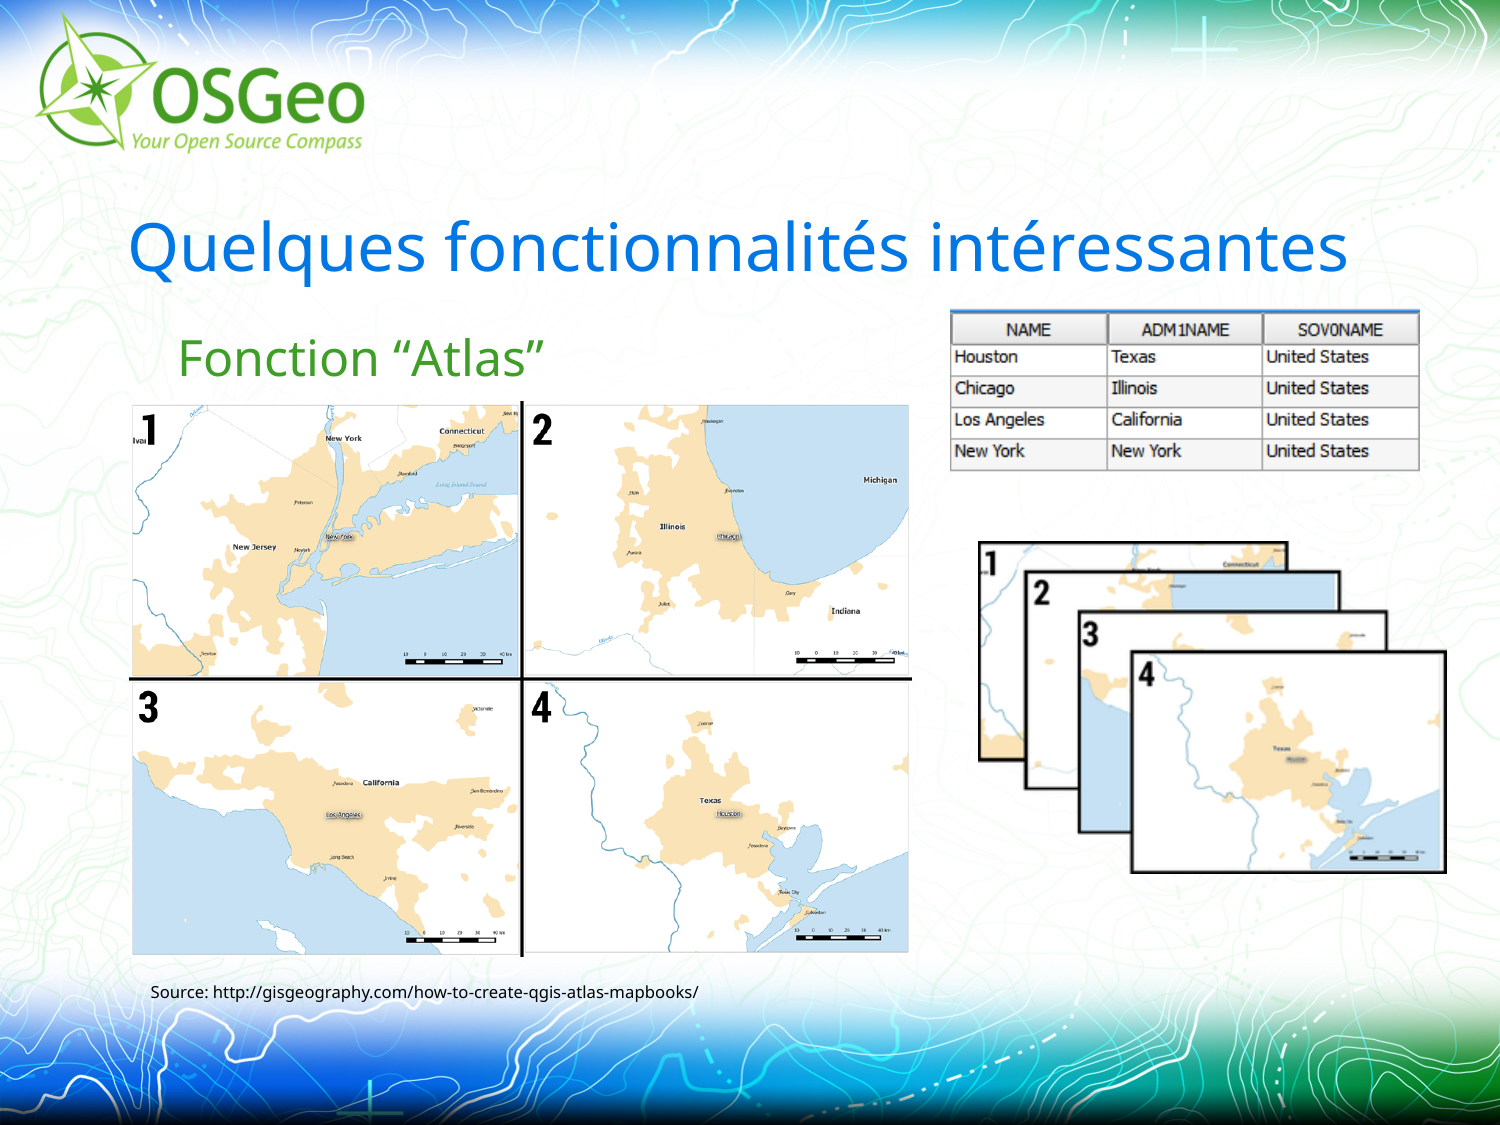

# Quelques fonctionnalités intéressantes
Fonction “Atlas”
Source: http://gisgeography.com/how-to-create-qgis-atlas-mapbooks/